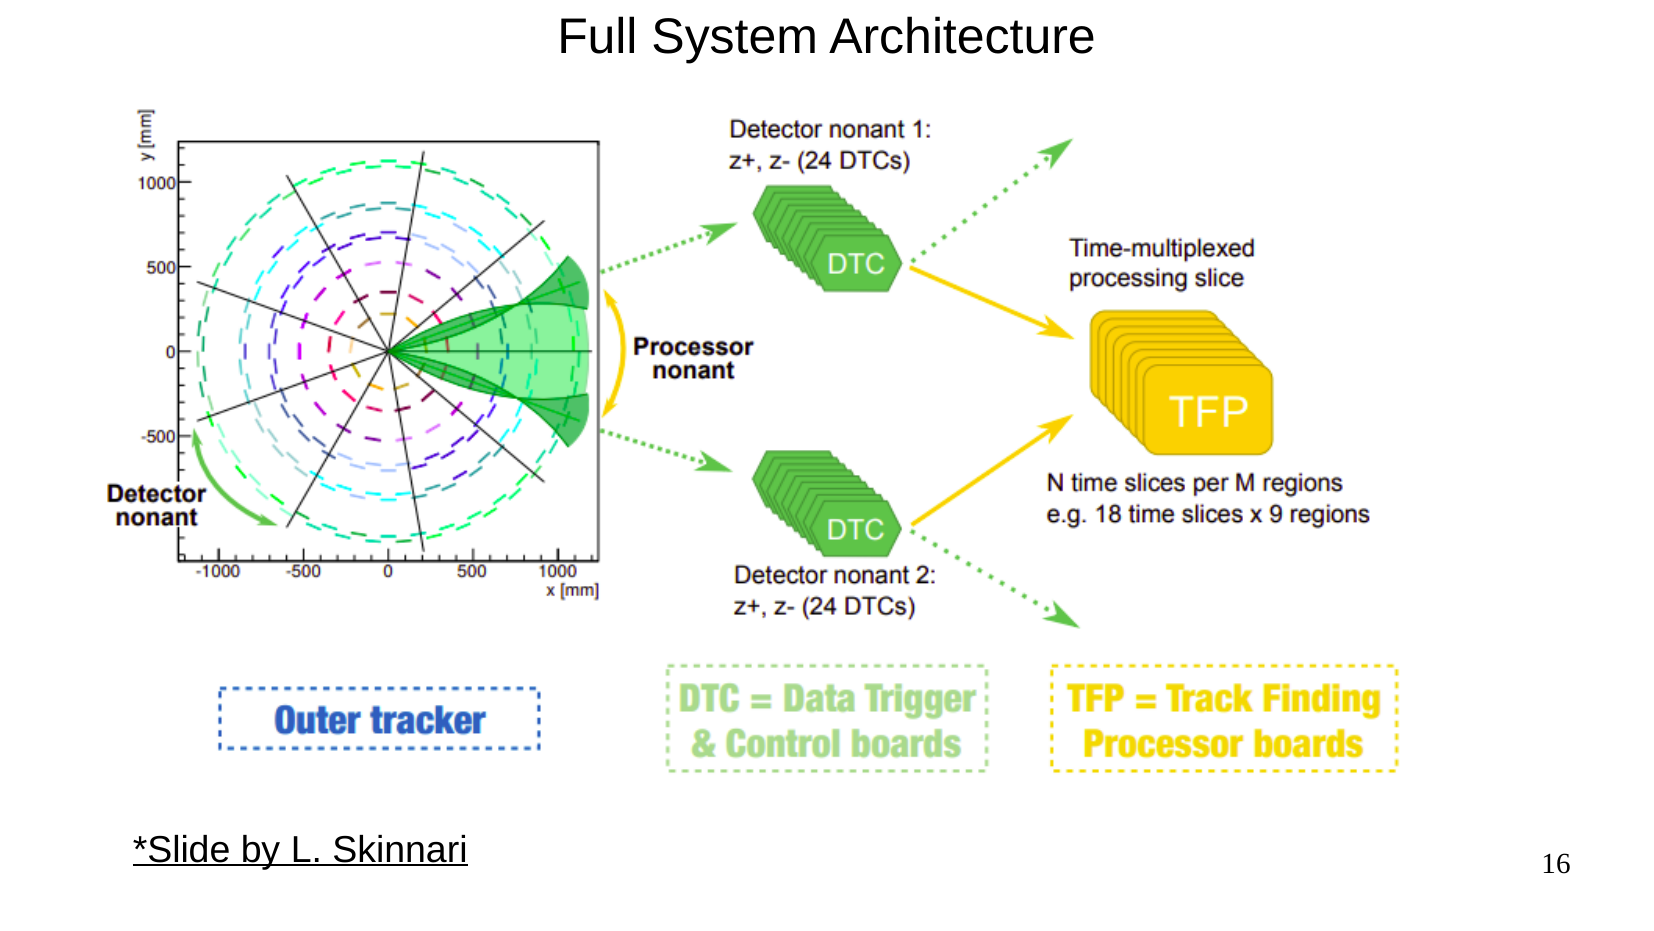

# Full System Architecture
*Slide by L. Skinnari
16